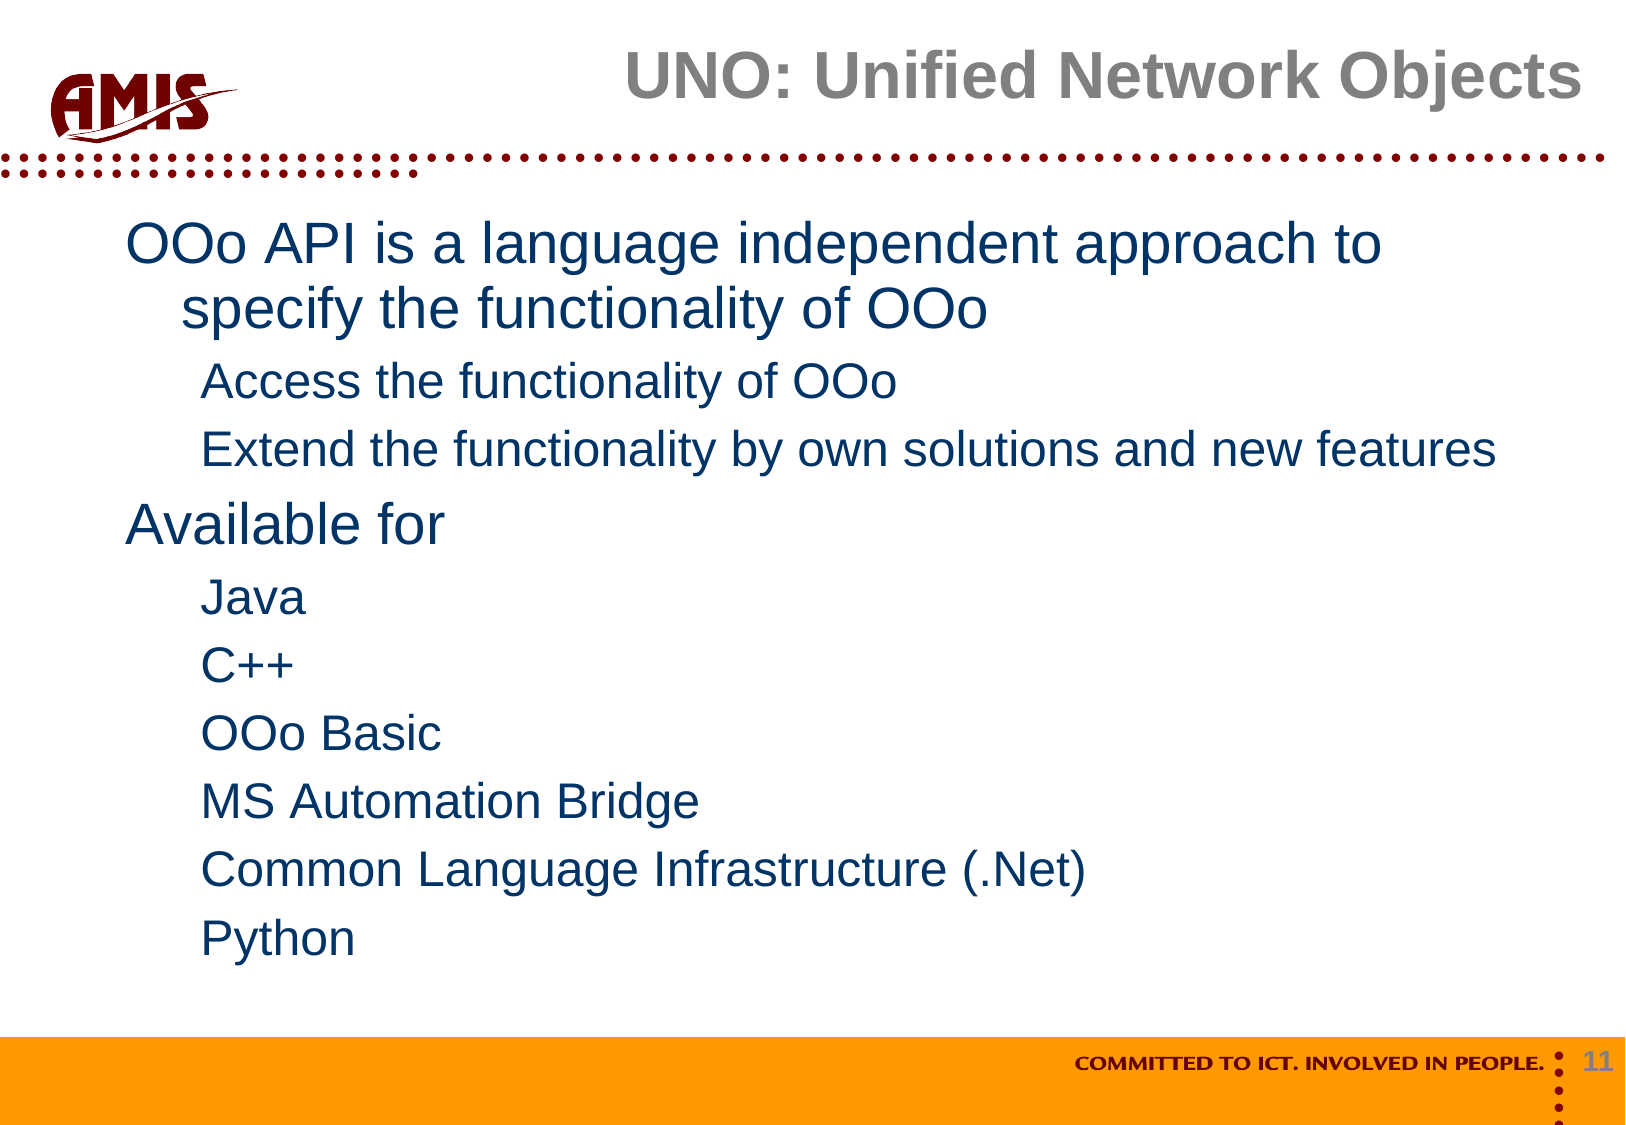

# UNO: Unified Network Objects
OOo API is a language independent approach to specify the functionality of OOo
Access the functionality of OOo
Extend the functionality by own solutions and new features
Available for
Java
C++
OOo Basic
MS Automation Bridge
Common Language Infrastructure (.Net)
Python